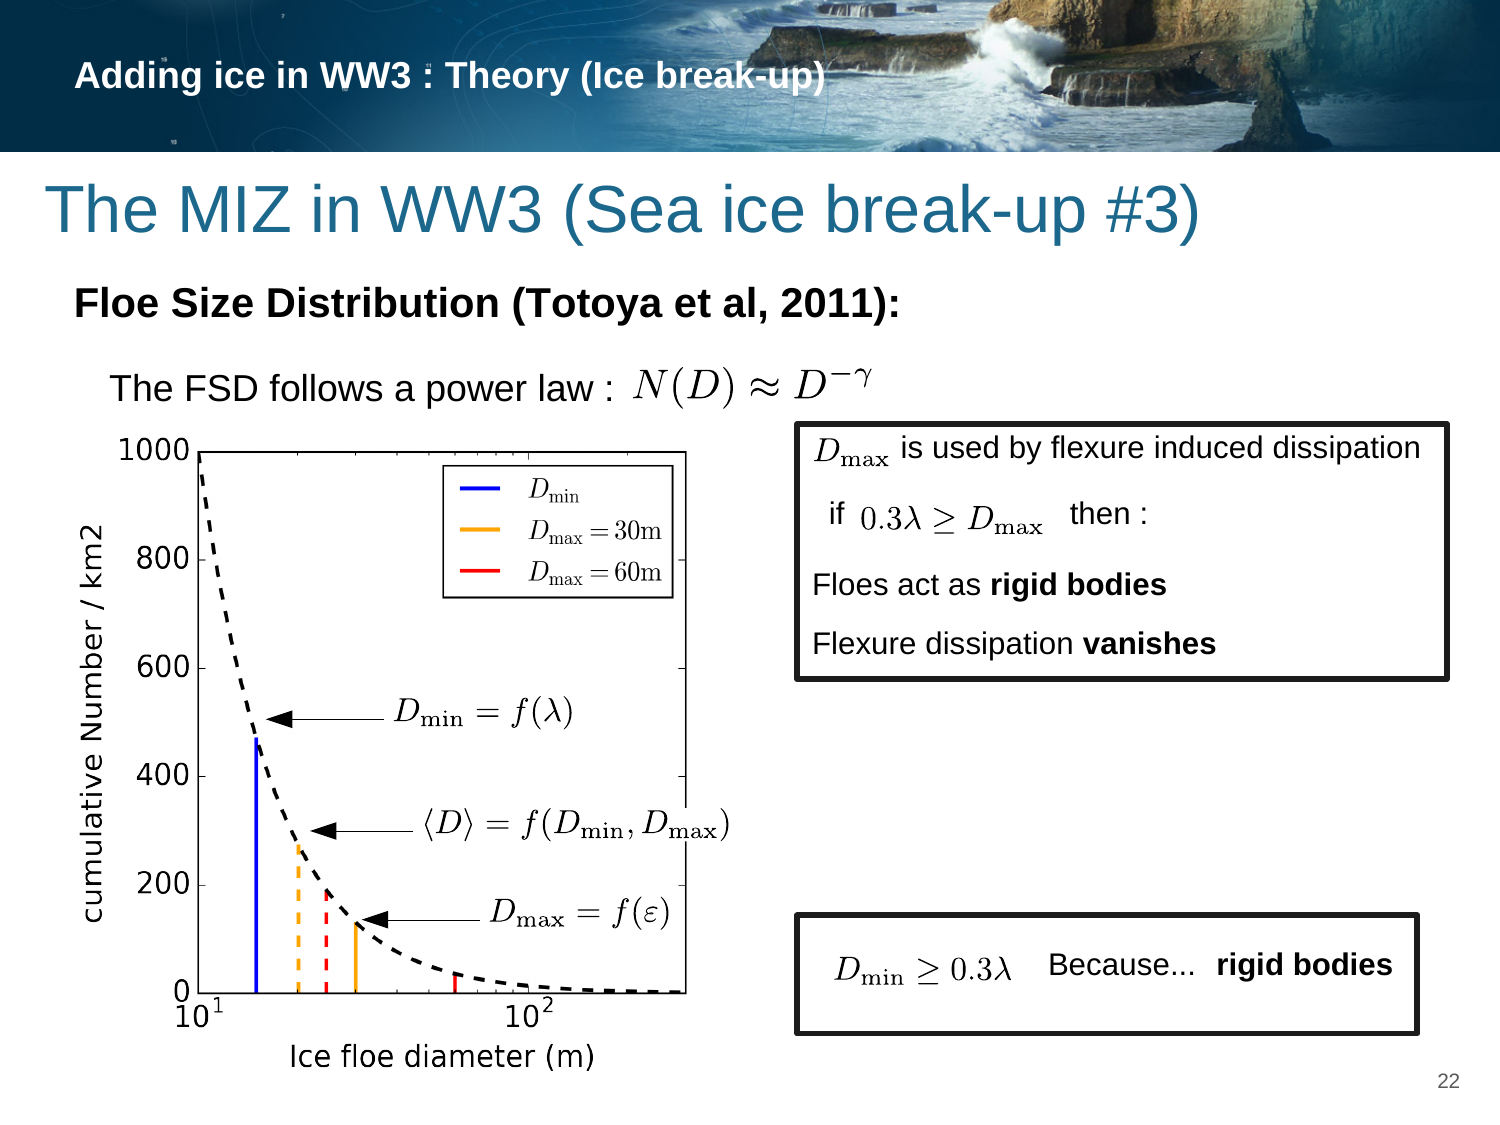

Adding ice in WW3 : Theory (Ice break-up)
# The MIZ in WW3 (Sea ice break-up #3)
Floe Size Distribution (Totoya et al, 2011):
The FSD follows a power law :
is used by flexure induced dissipation
 if
then :
Floes act as rigid bodies
Flexure dissipation vanishes
rigid bodies
Because...